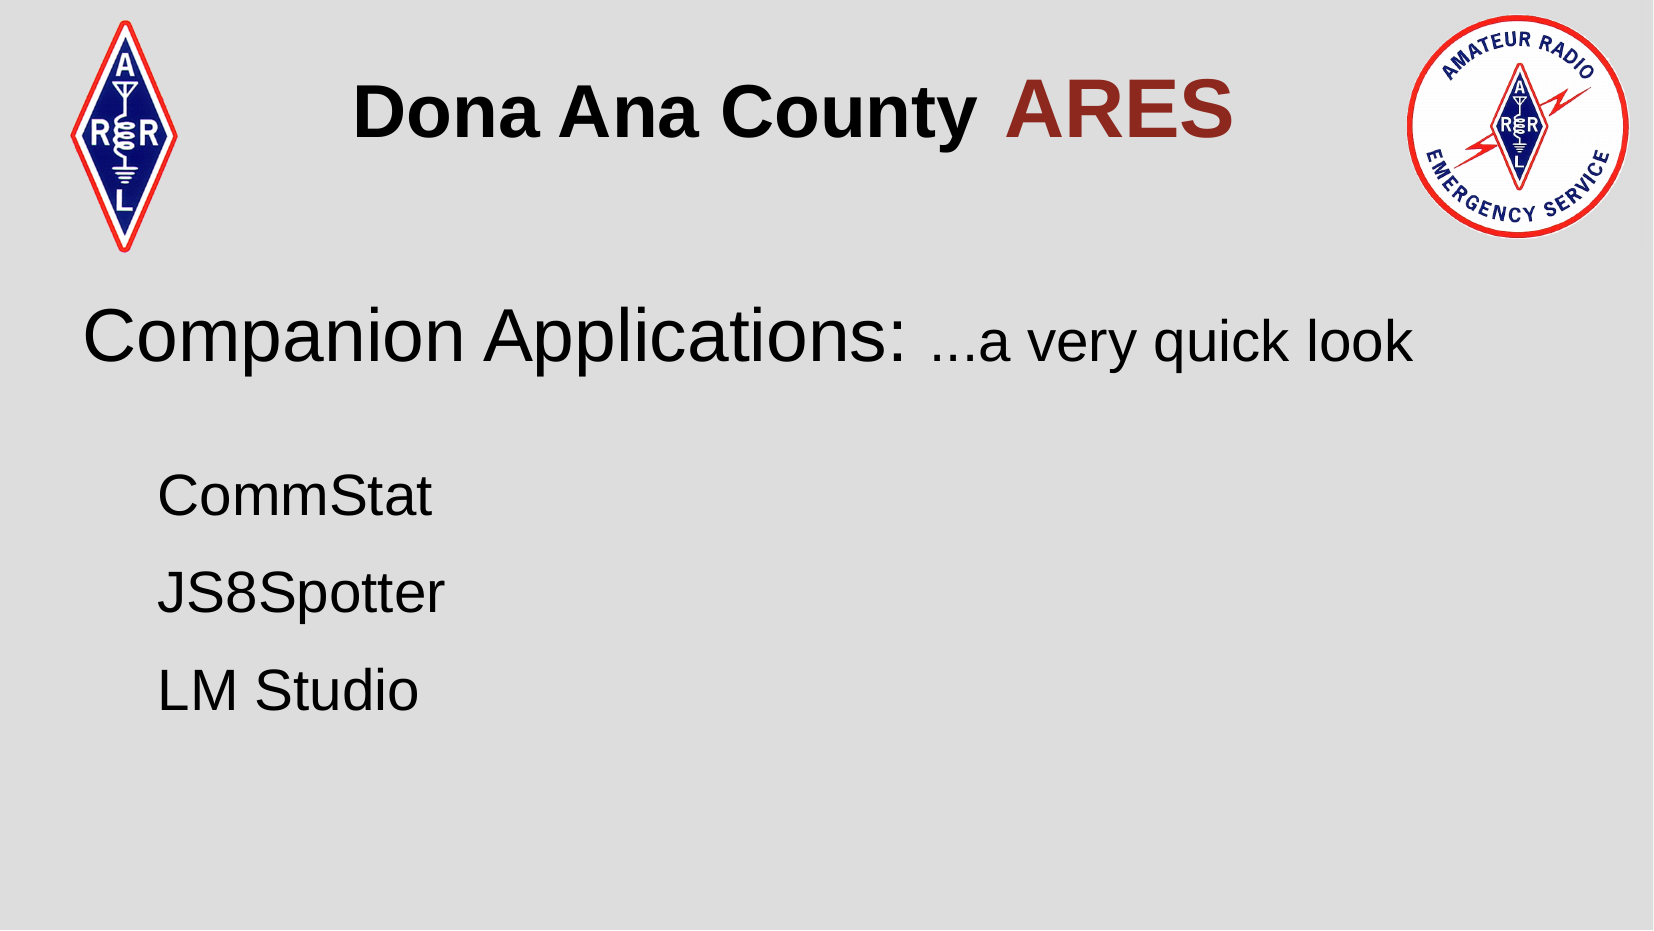

# Dona Ana County ARES
Companion Applications: ...a very quick look
	CommStat
	JS8Spotter
	LM Studio